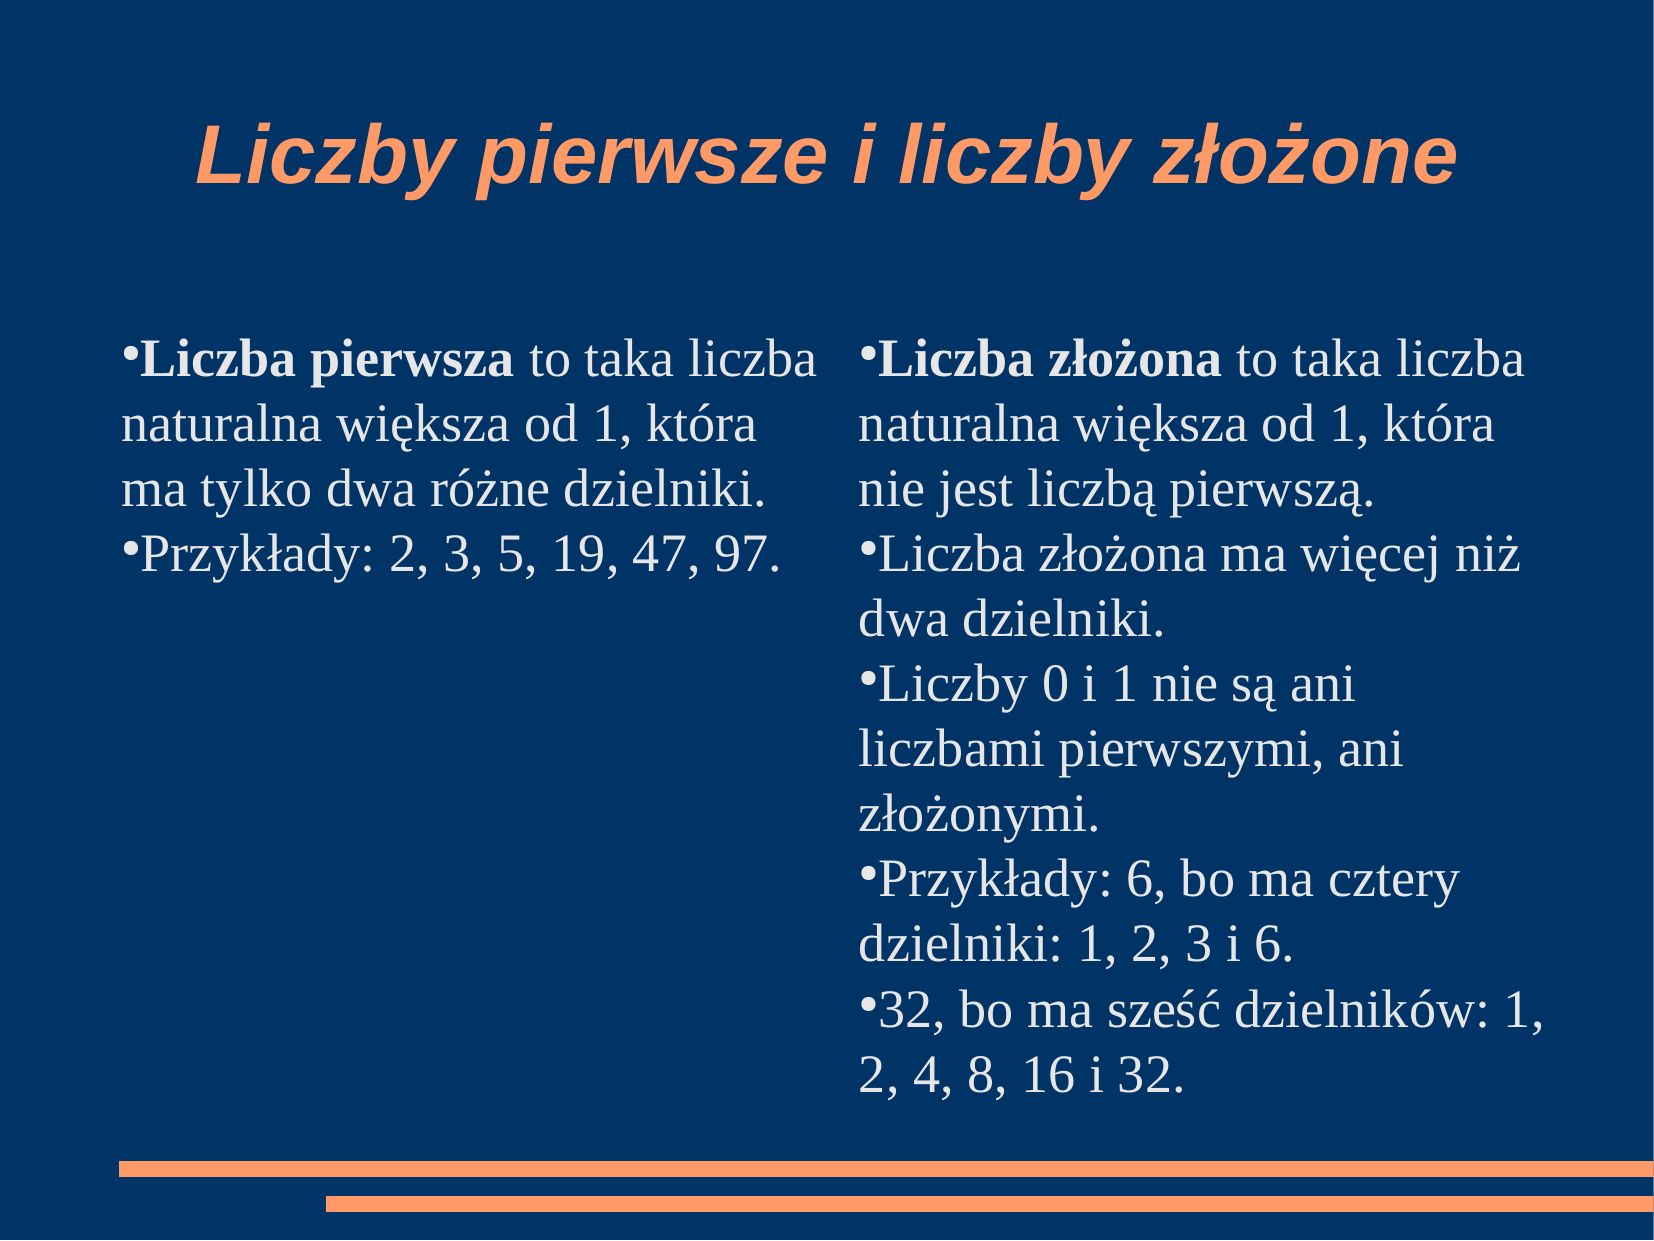

# Liczby pierwsze i liczby złożone
Liczba pierwsza to taka liczba naturalna większa od 1, która ma tylko dwa różne dzielniki.
Przykłady: 2, 3, 5, 19, 47, 97.
Liczba złożona to taka liczba naturalna większa od 1, która nie jest liczbą pierwszą.
Liczba złożona ma więcej niż dwa dzielniki.
Liczby 0 i 1 nie są ani liczbami pierwszymi, ani złożonymi.
Przykłady: 6, bo ma cztery dzielniki: 1, 2, 3 i 6.
32, bo ma sześć dzielników: 1, 2, 4, 8, 16 i 32.